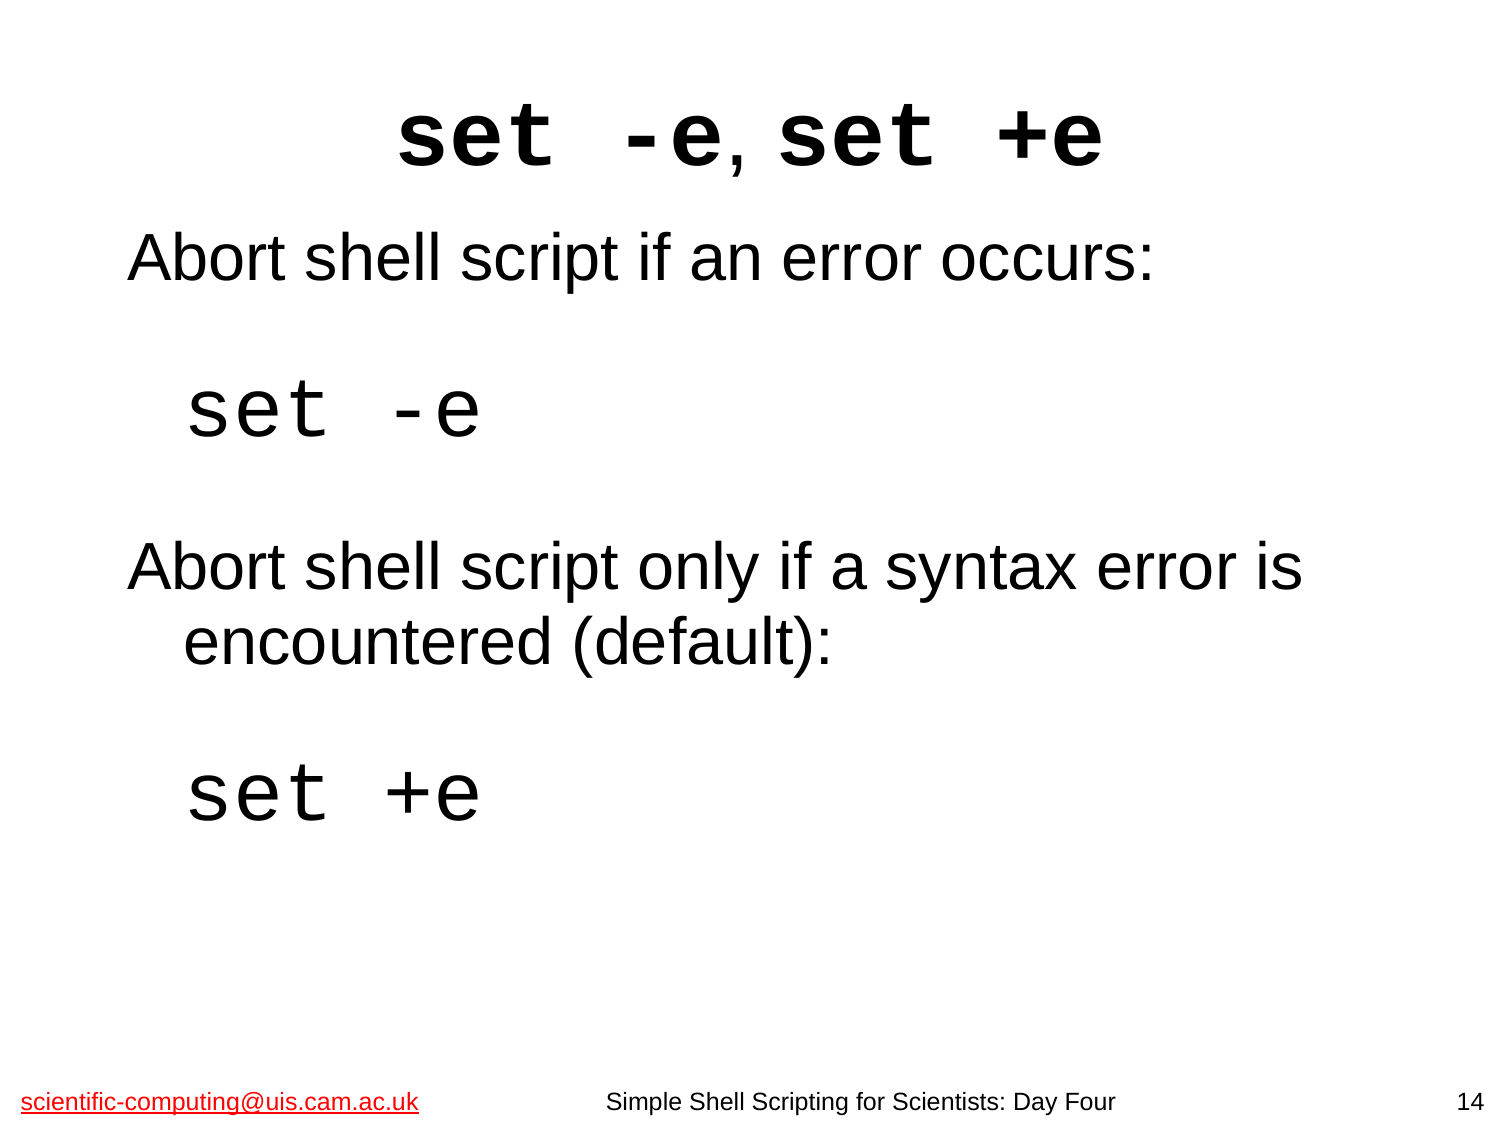

# set -e, set +e
Abort shell script if an error occurs:
	set -e
Abort shell script only if a syntax error is encountered (default):
	set +e
escience-support@ucs.cam.ac.uk	Simple Shell Scripting for Scientists: Day Three
14